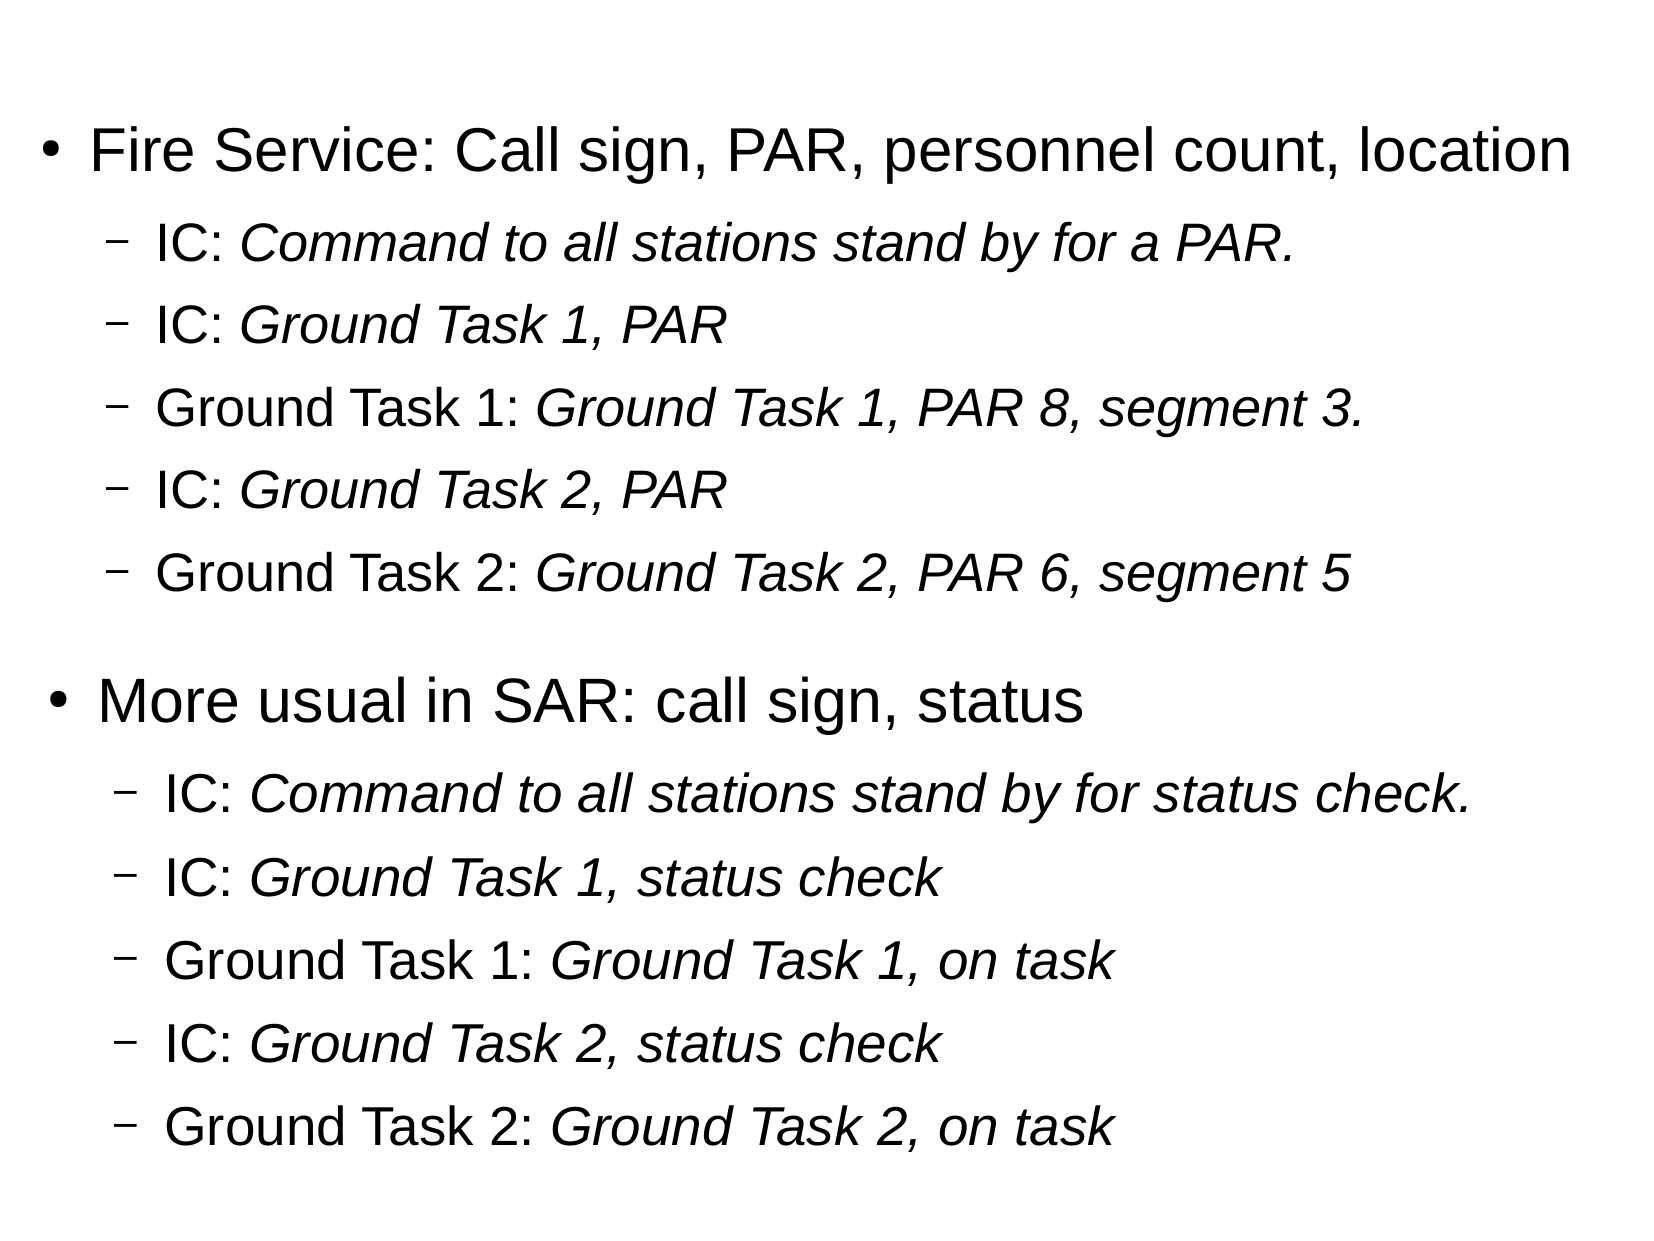

# Fire Service: Call sign, PAR, personnel count, location
IC: Command to all stations stand by for a PAR.
IC: Ground Task 1, PAR
Ground Task 1: Ground Task 1, PAR 8, segment 3.
IC: Ground Task 2, PAR
Ground Task 2: Ground Task 2, PAR 6, segment 5
More usual in SAR: call sign, status
IC: Command to all stations stand by for status check.
IC: Ground Task 1, status check
Ground Task 1: Ground Task 1, on task
IC: Ground Task 2, status check
Ground Task 2: Ground Task 2, on task